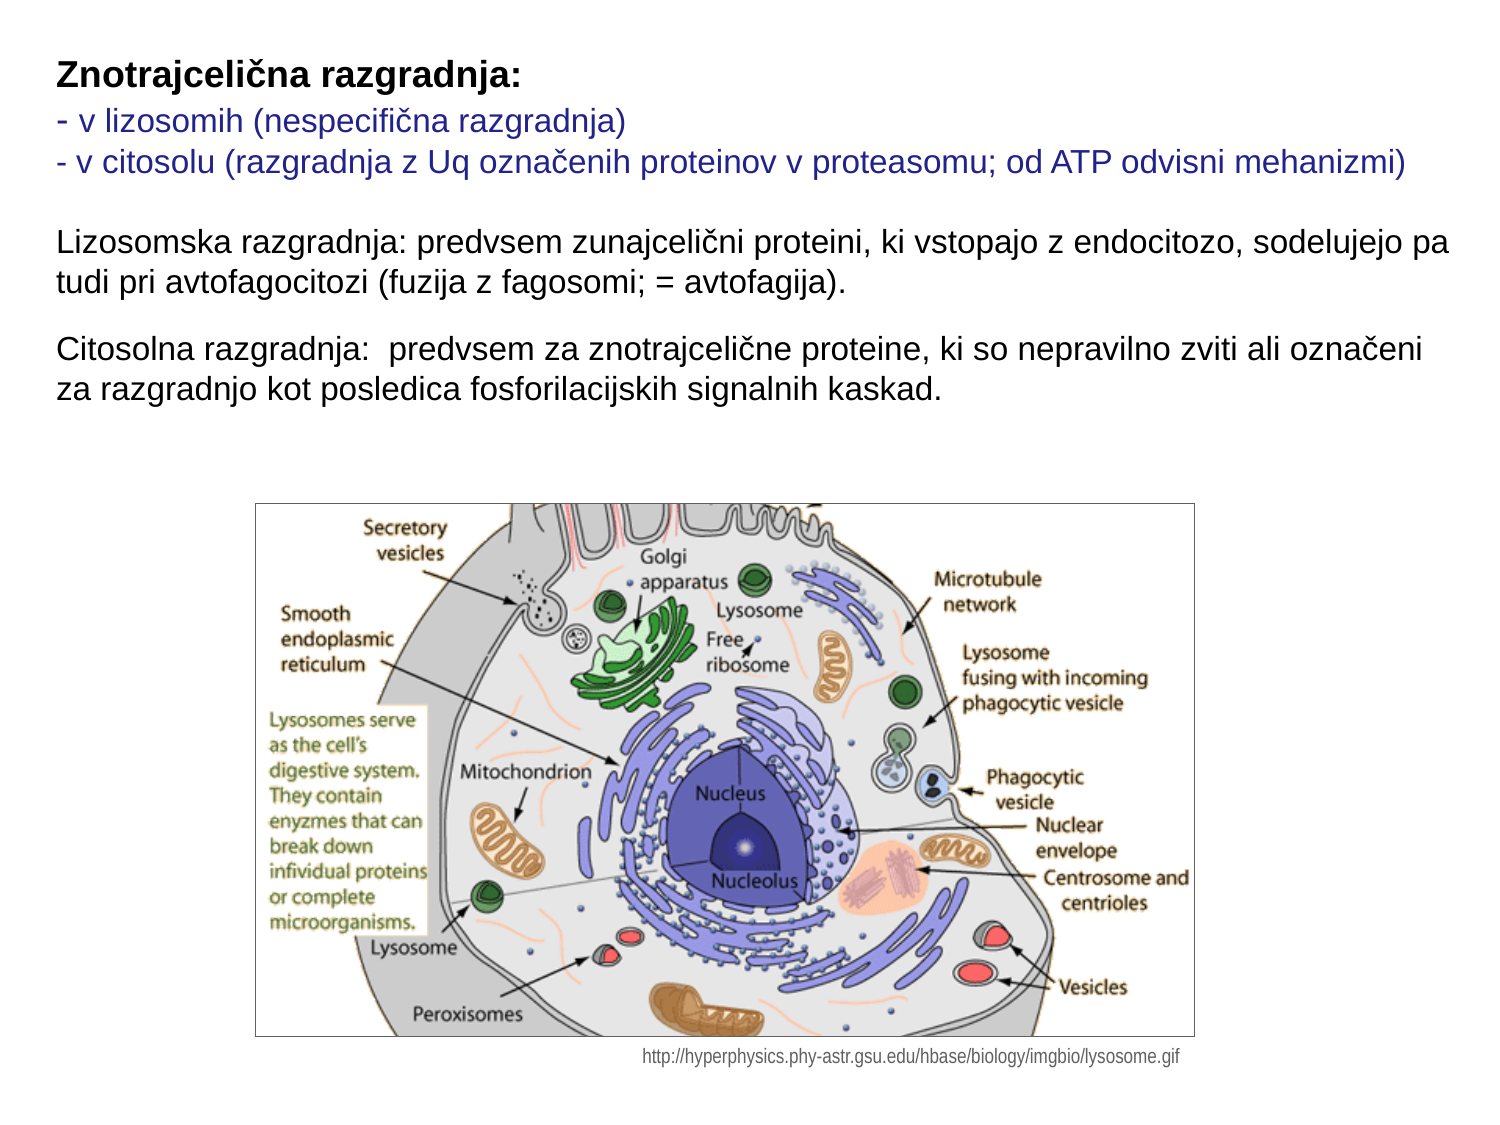

Znotrajcelična razgradnja:
- v lizosomih (nespecifična razgradnja)
- v citosolu (razgradnja z Uq označenih proteinov v proteasomu; od ATP odvisni mehanizmi)
Lizosomska razgradnja: predvsem zunajcelični proteini, ki vstopajo z endocitozo, sodelujejo pa tudi pri avtofagocitozi (fuzija z fagosomi; = avtofagija).
Citosolna razgradnja: predvsem za znotrajcelične proteine, ki so nepravilno zviti ali označeni za razgradnjo kot posledica fosforilacijskih signalnih kaskad.
http://hyperphysics.phy-astr.gsu.edu/hbase/biology/imgbio/lysosome.gif